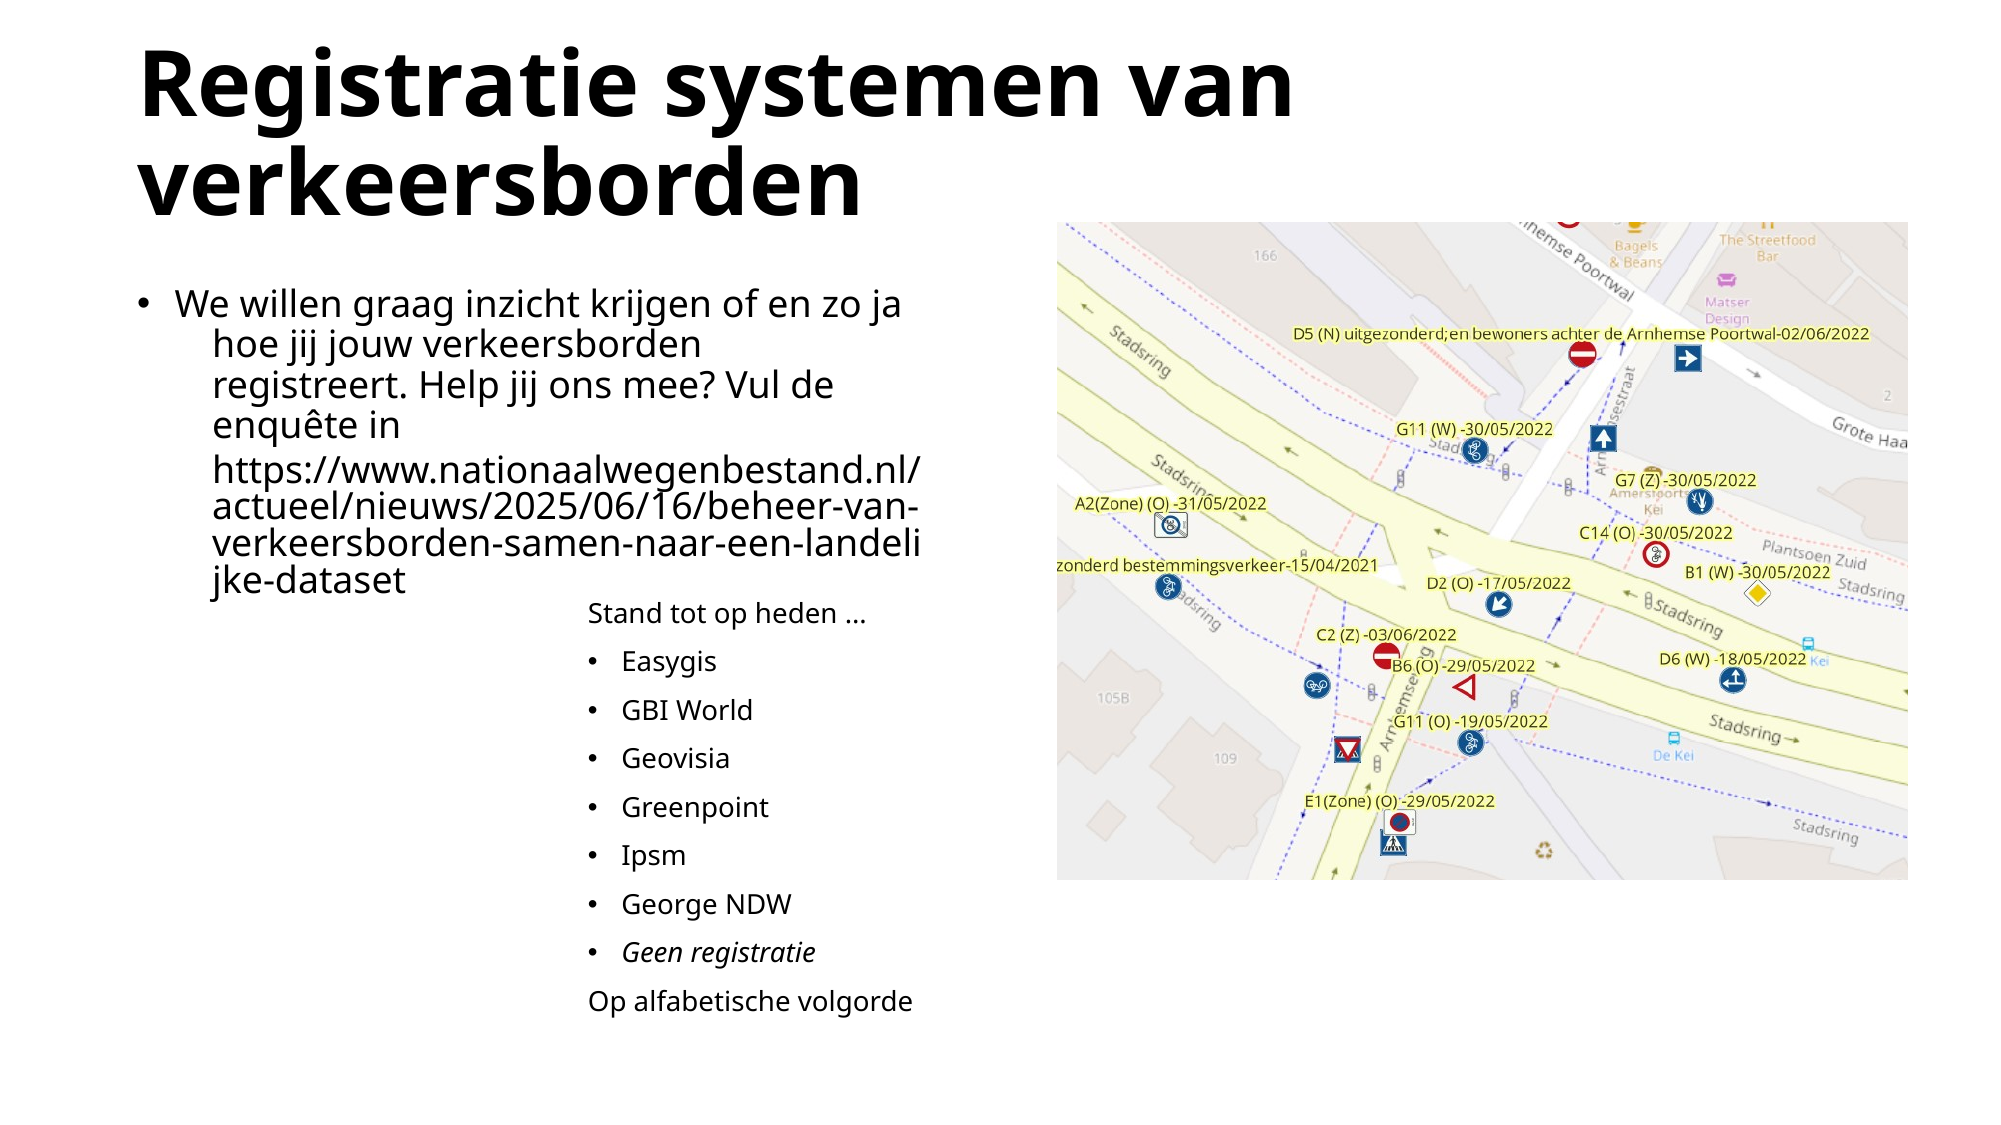

# Registratie systemen van verkeersborden
We willen graag inzicht krijgen of en zo ja hoe jij jouw verkeersborden registreert. Help jij ons mee? Vul de enquête in https://www.nationaalwegenbestand.nl/actueel/nieuws/2025/06/16/beheer-van-verkeersborden-samen-naar-een-landelijke-dataset
Stand tot op heden …
Easygis
GBI World
Geovisia
Greenpoint
Ipsm
George NDW
Geen registratie
Op alfabetische volgorde